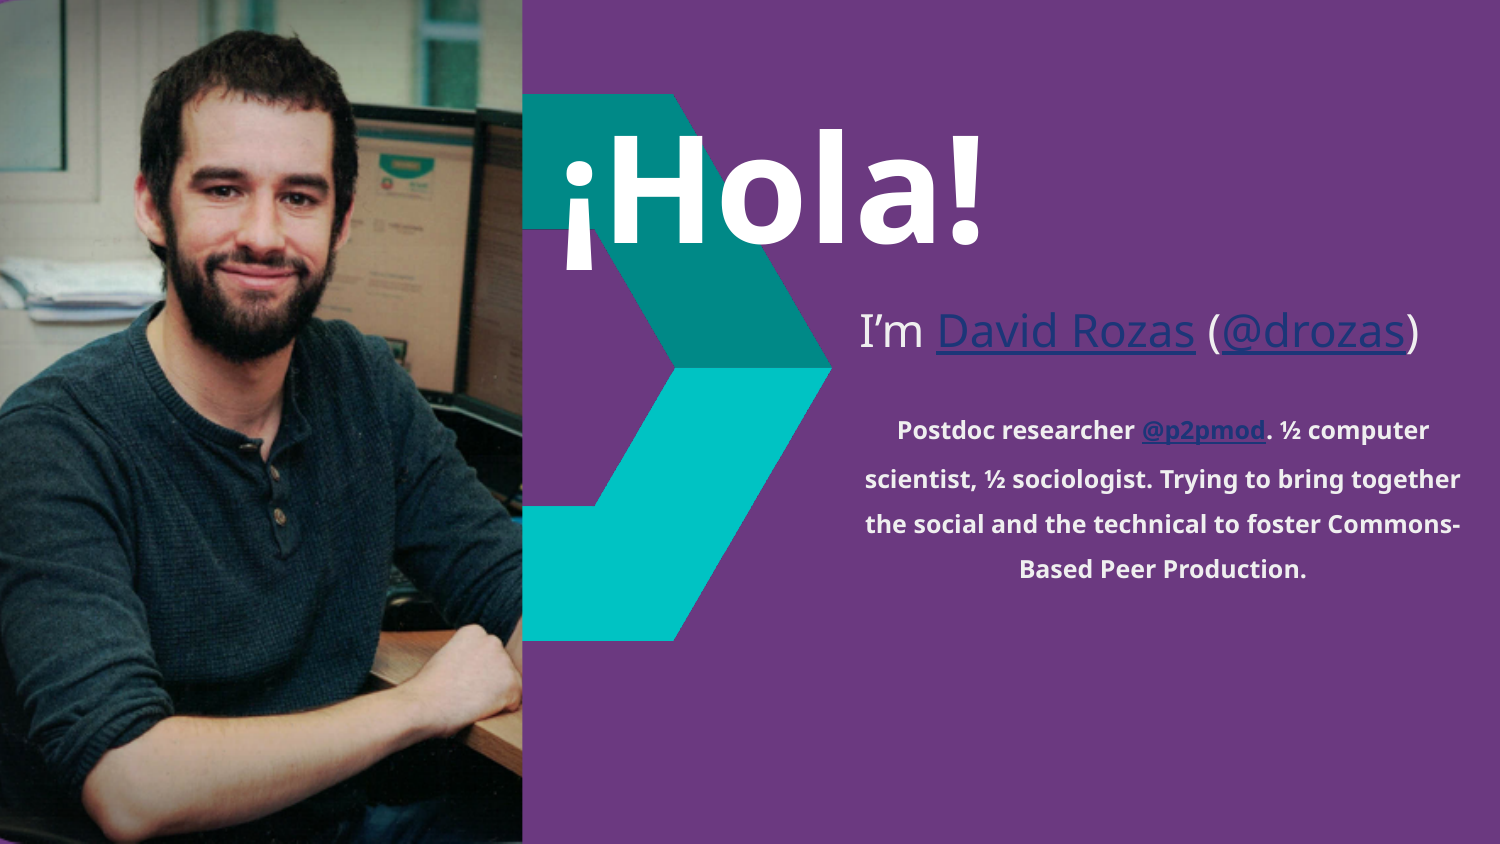

# ¡Hola!
I’m David Rozas (@drozas)
Postdoc researcher @p2pmod. ½ computer scientist, ½ sociologist. Trying to bring together the social and the technical to foster Commons-Based Peer Production.